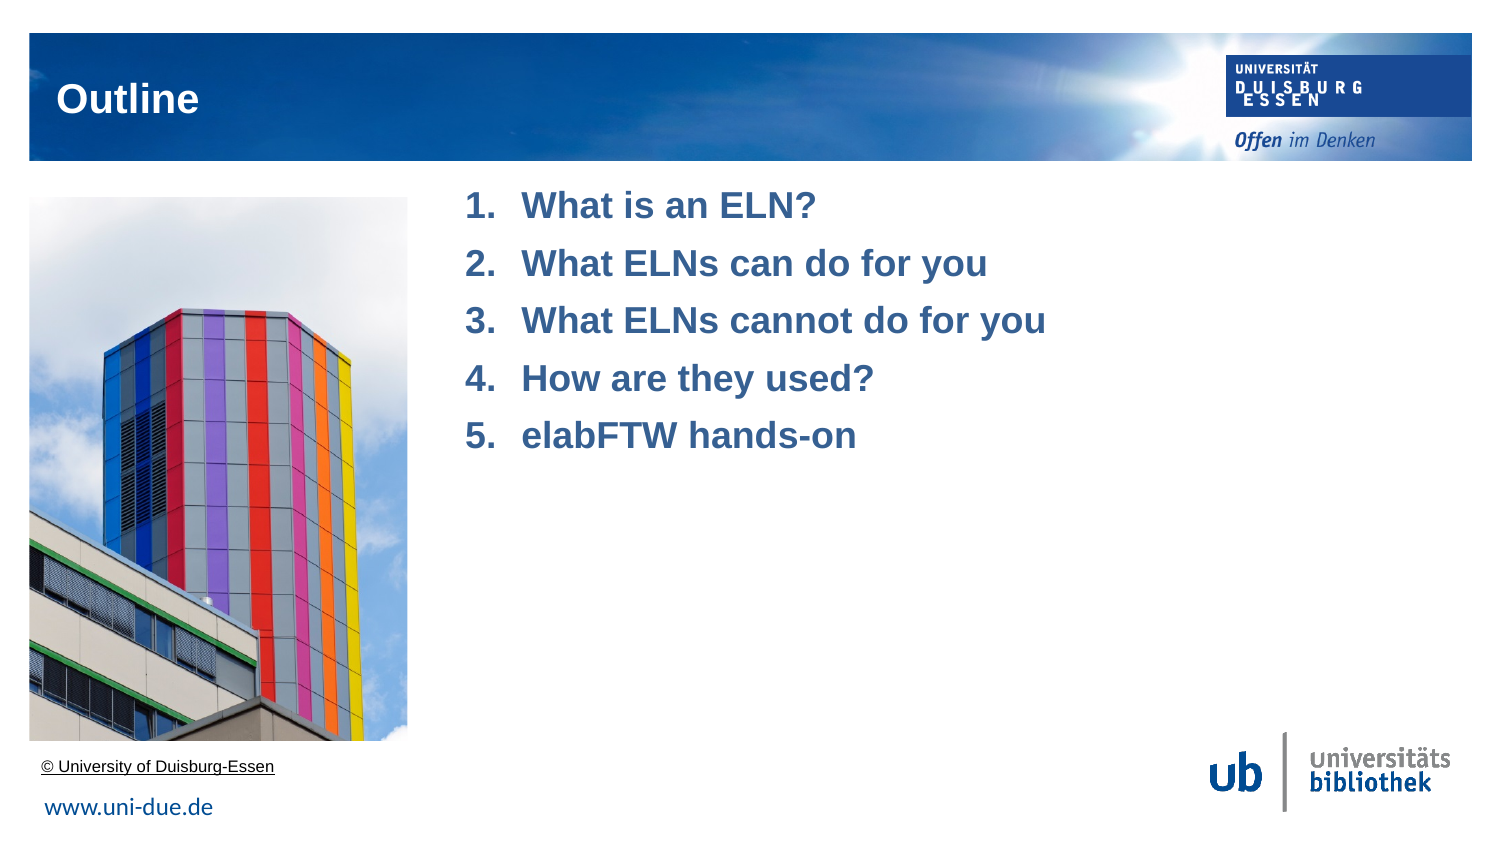

Outline
What is an ELN?
What ELNs can do for you
What ELNs cannot do for you
How are they used?
elabFTW hands-on
© University of Duisburg-Essen
www.uni-due.de